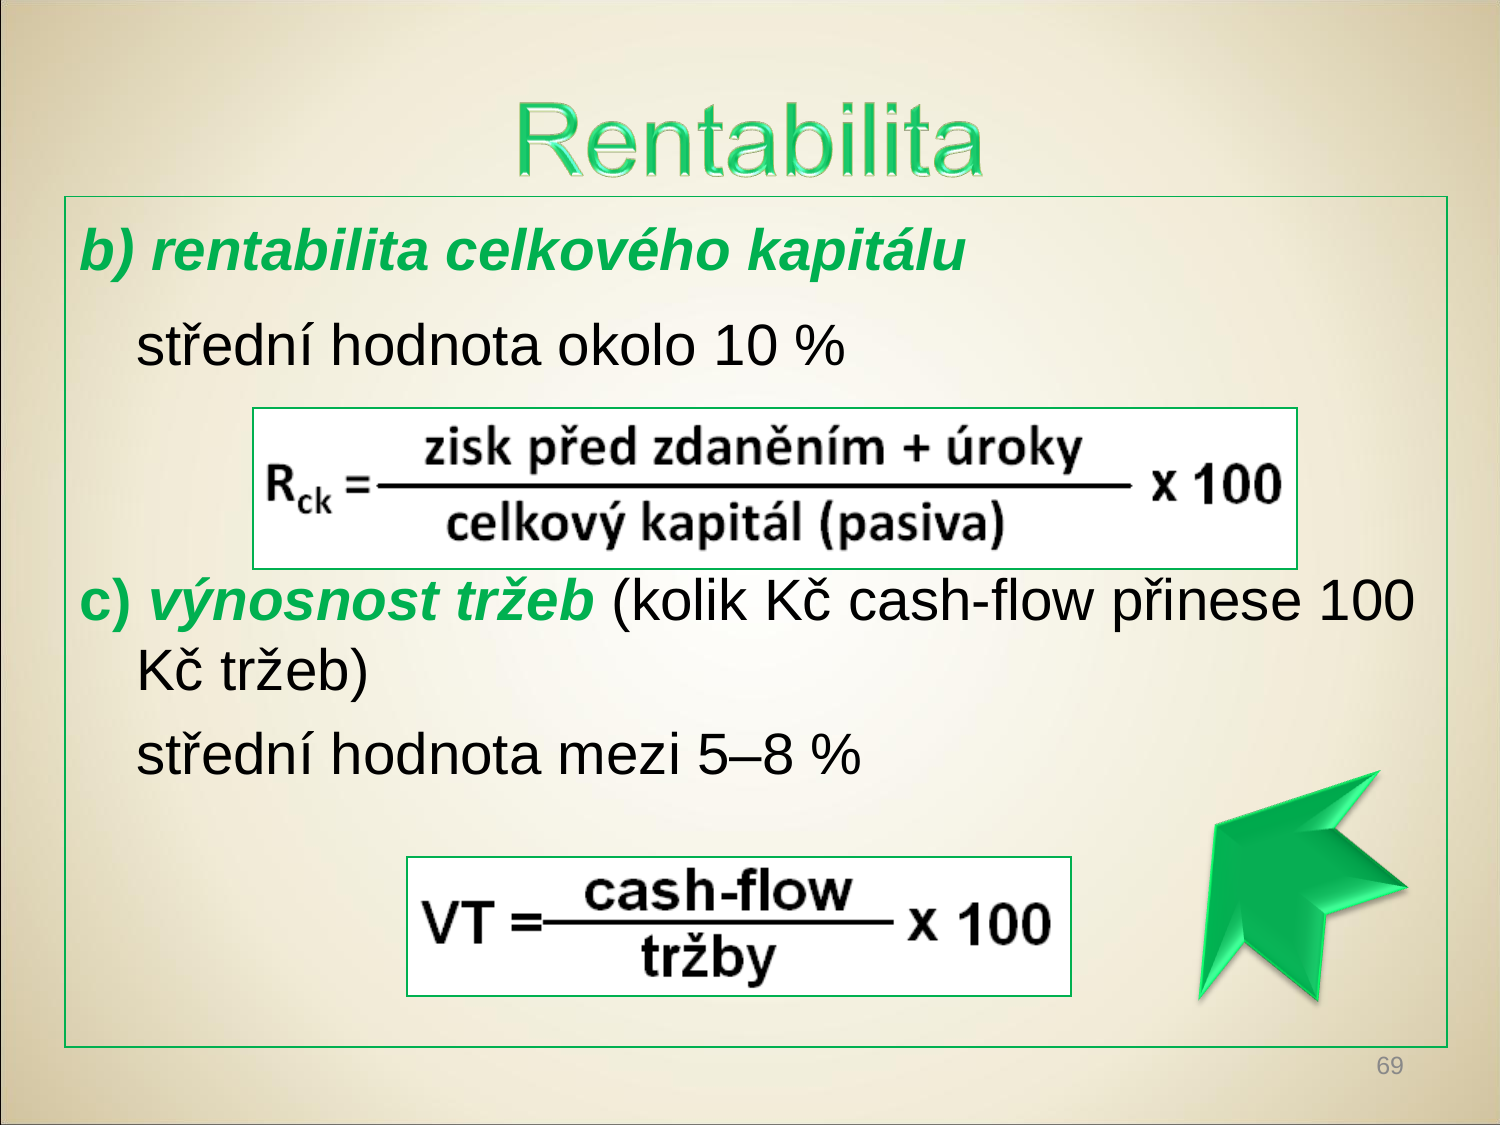

# b) rentabilita celkového kapitálu
	střední hodnota okolo 10 %
c) výnosnost tržeb (kolik Kč cash-flow přinese 100 Kč tržeb)
	střední hodnota mezi 5‒8 %